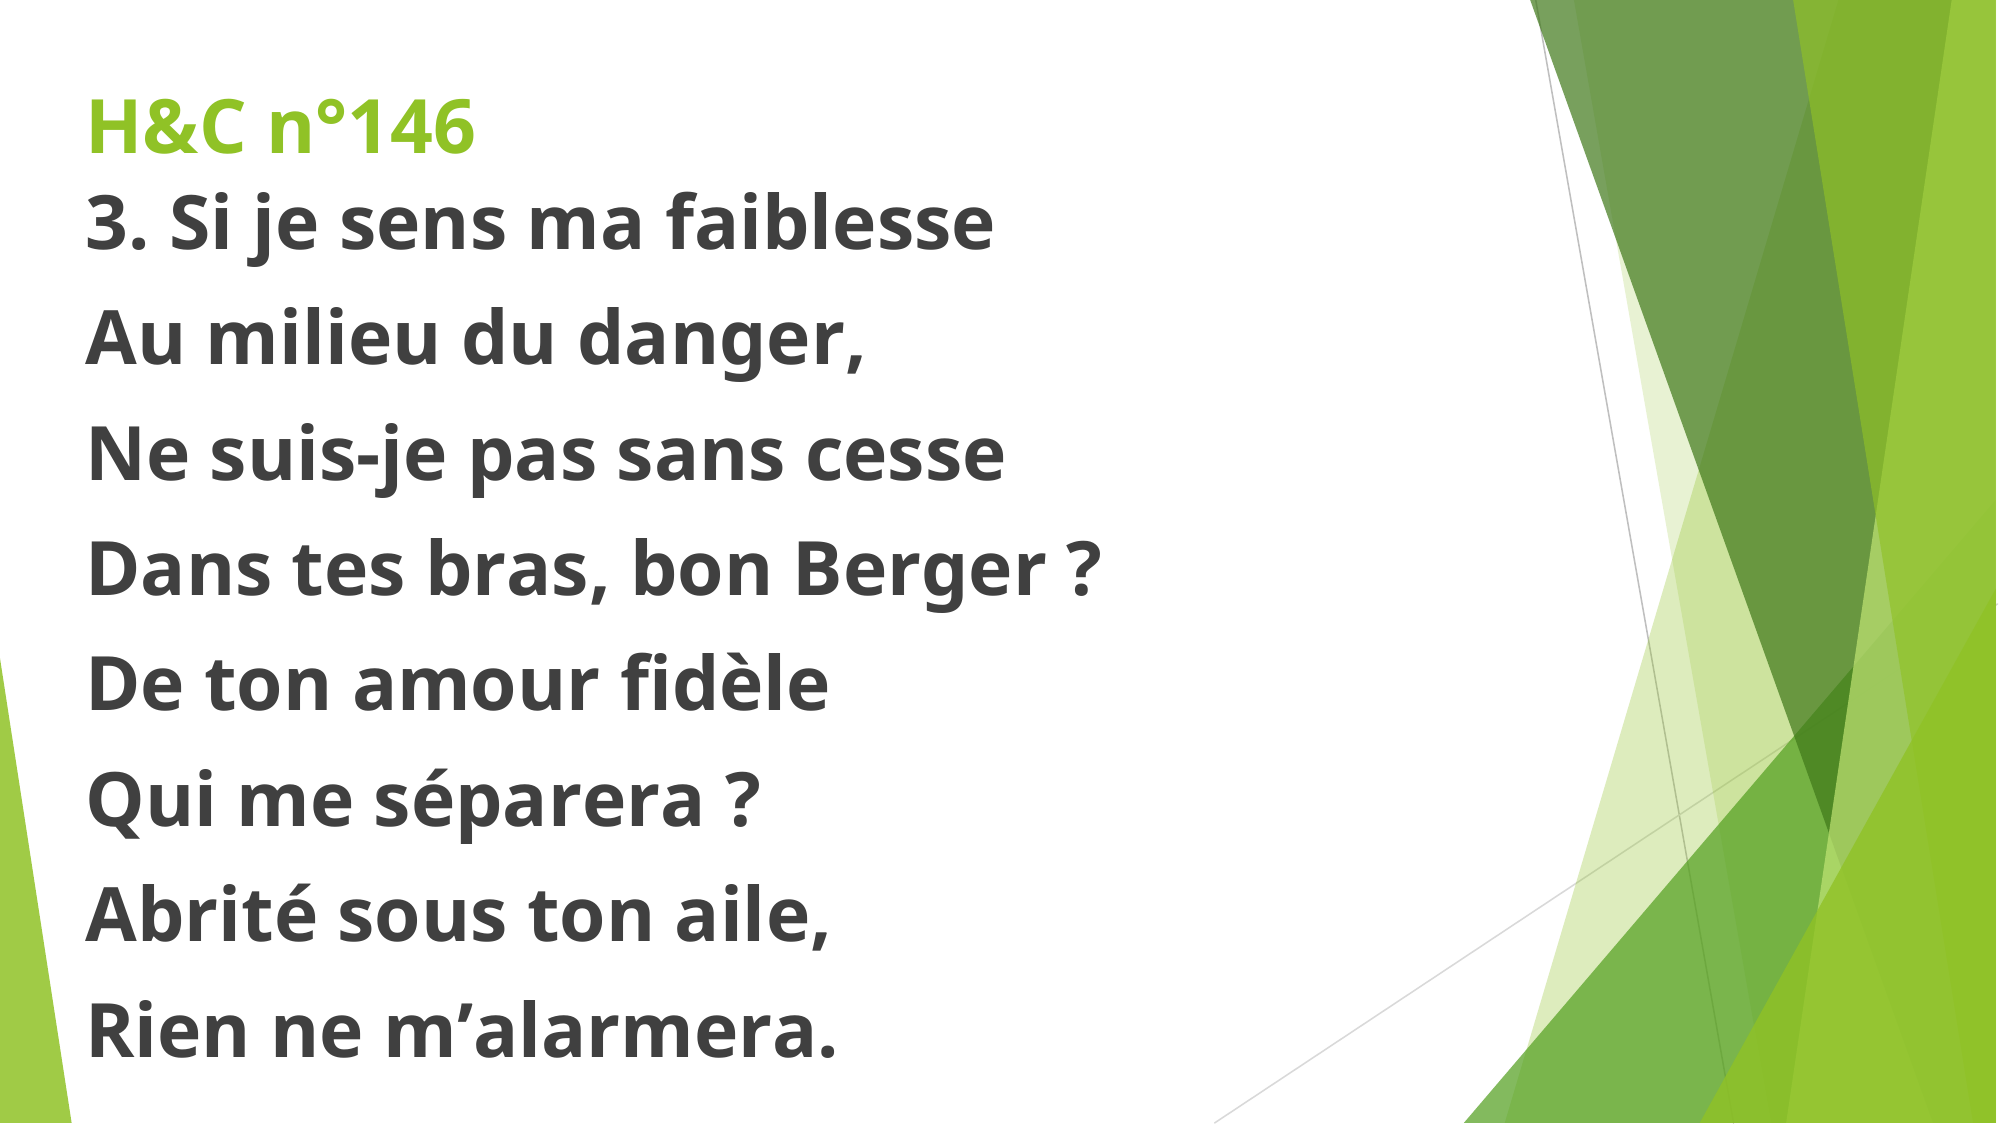

H&C n°146
3. Si je sens ma faiblesse
Au milieu du danger,
Ne suis-je pas sans cesse
Dans tes bras, bon Berger ?
De ton amour fidèle
Qui me séparera ?
Abrité sous ton aile,
Rien ne m’alarmera.